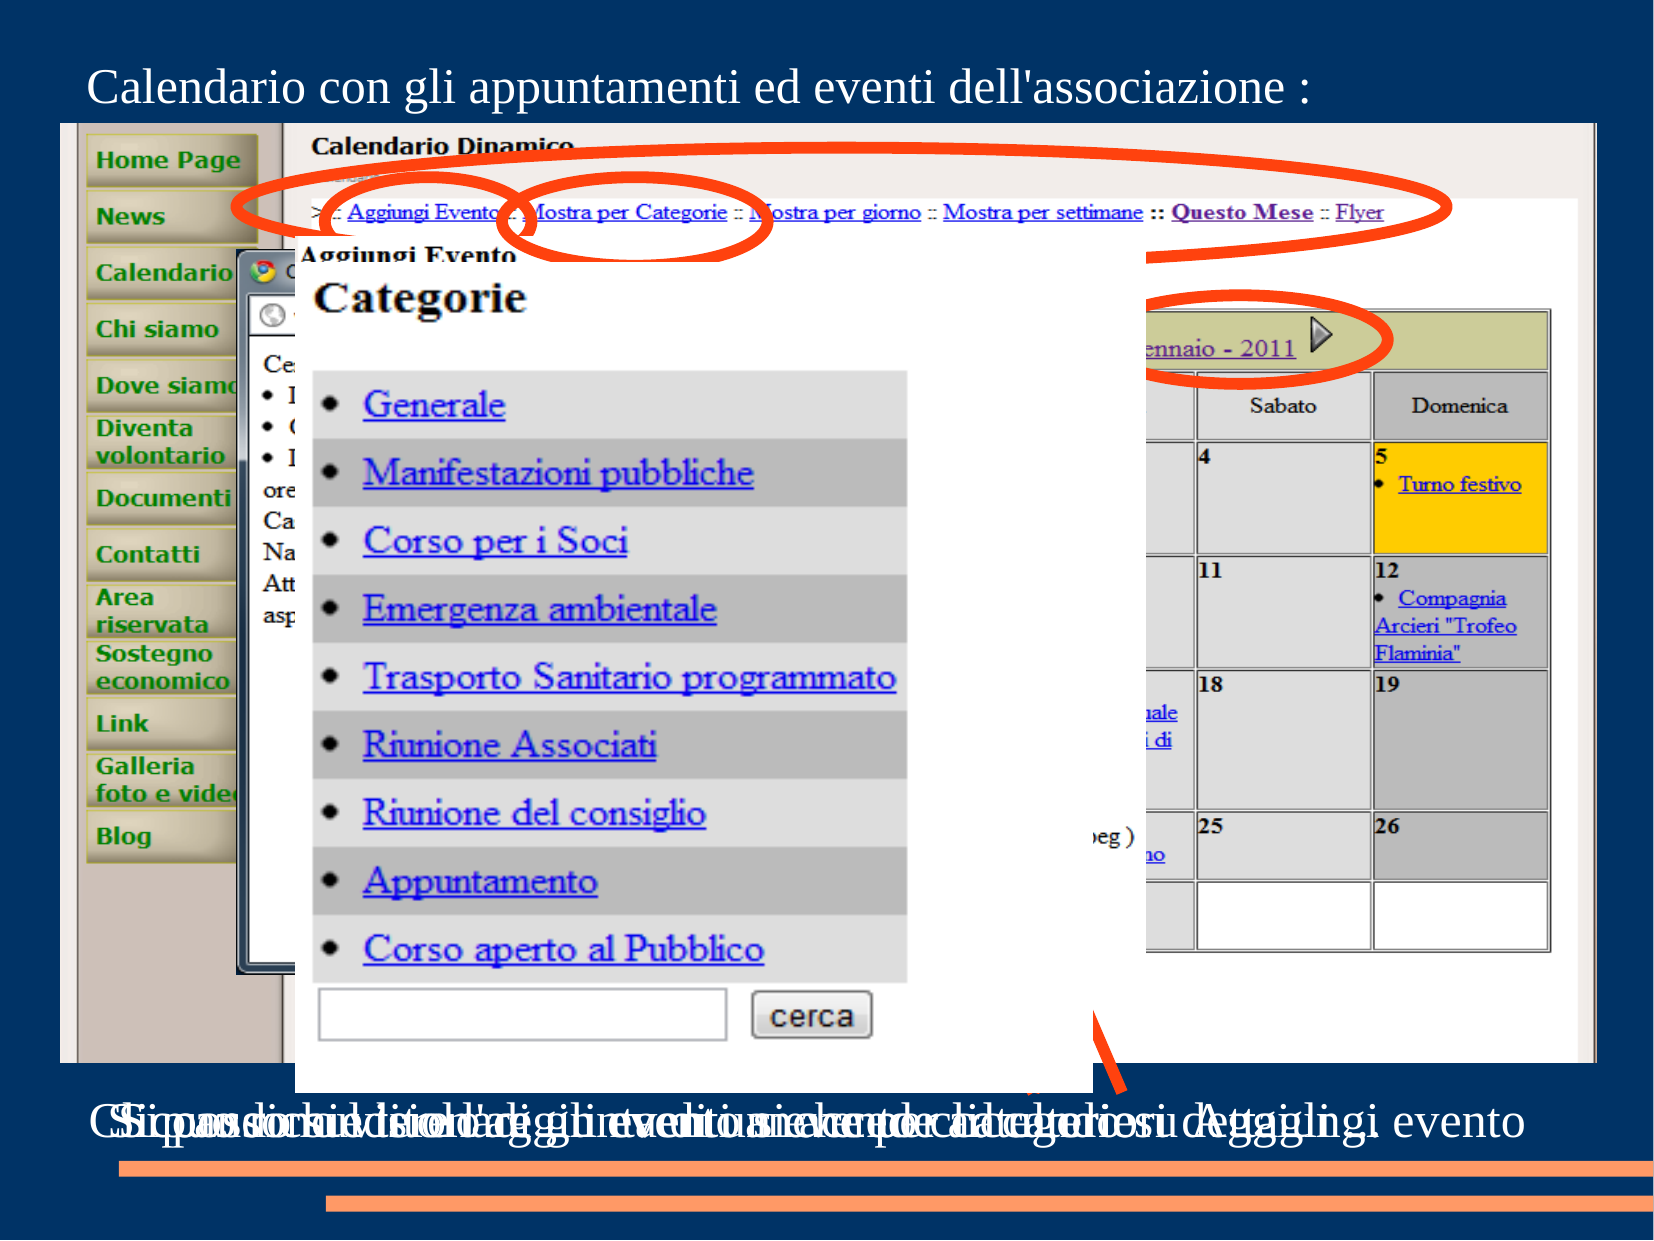

Calendario con gli appuntamenti ed eventi dell'associazione :
Cliccando sul titolo di un evento si accede ad ulteriori dettagli ...
 Si puo richiedere l'aggiunta di un evento cliccando su Aggiungi evento
Si possono visionare gli eventi anche per categorie